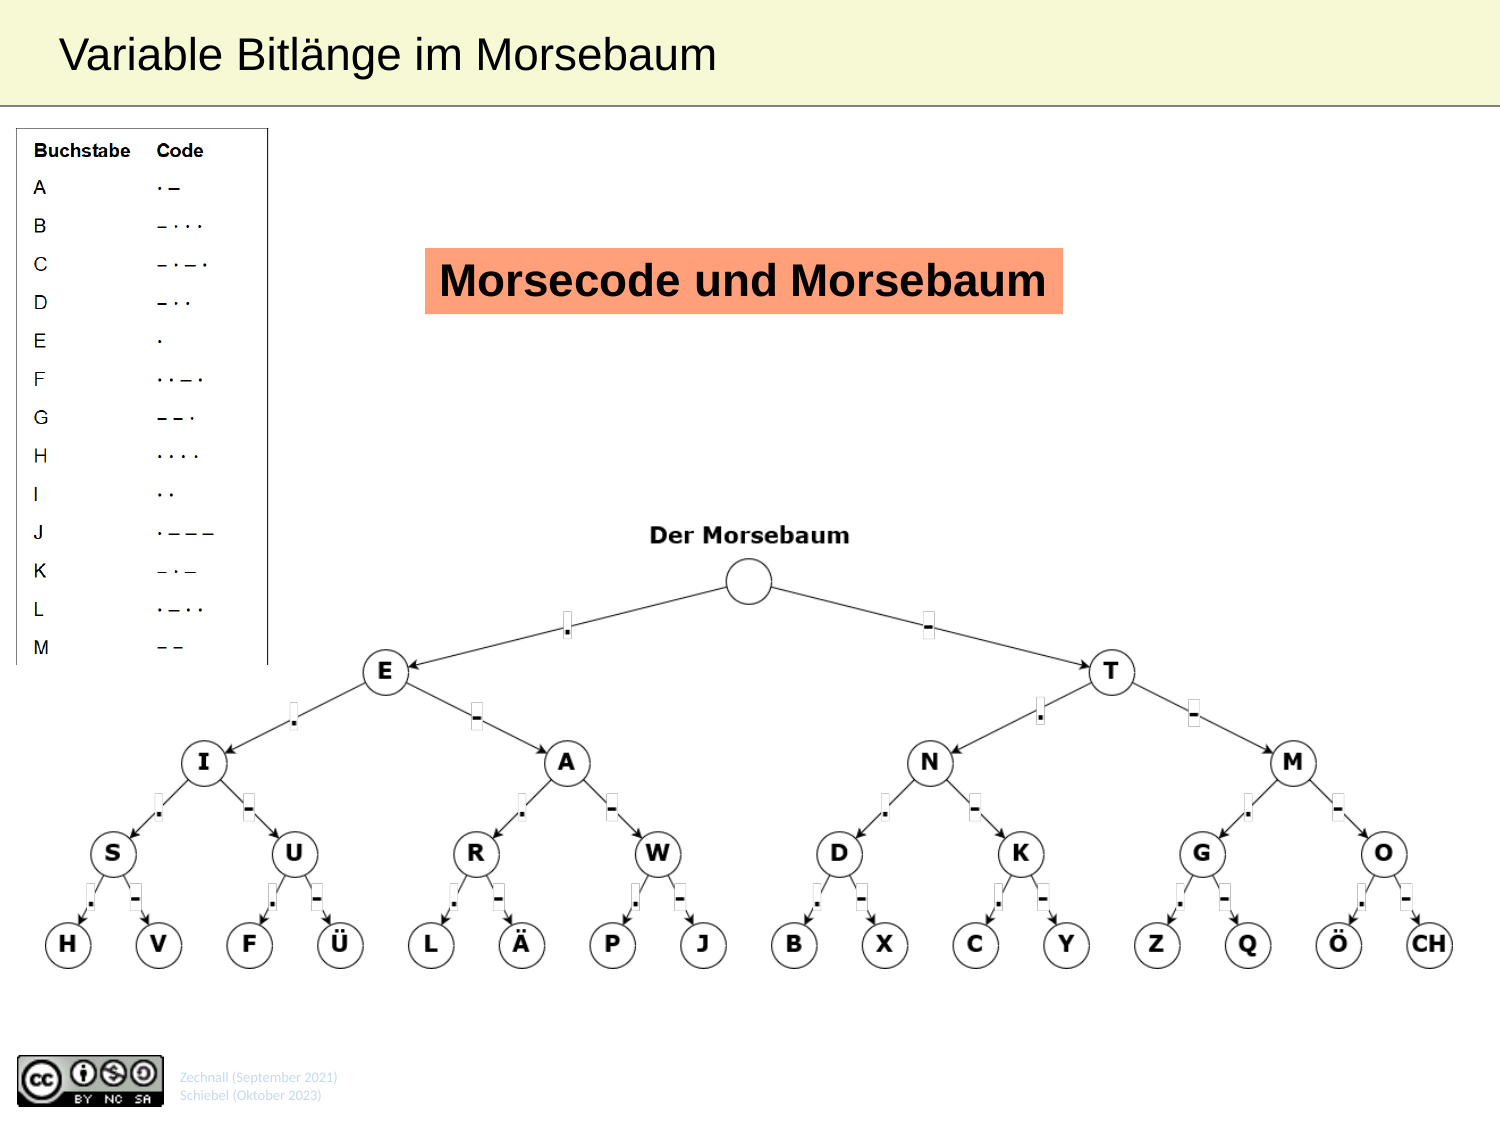

# Variable Bitlänge im Morsebaum
Morsecode und Morsebaum